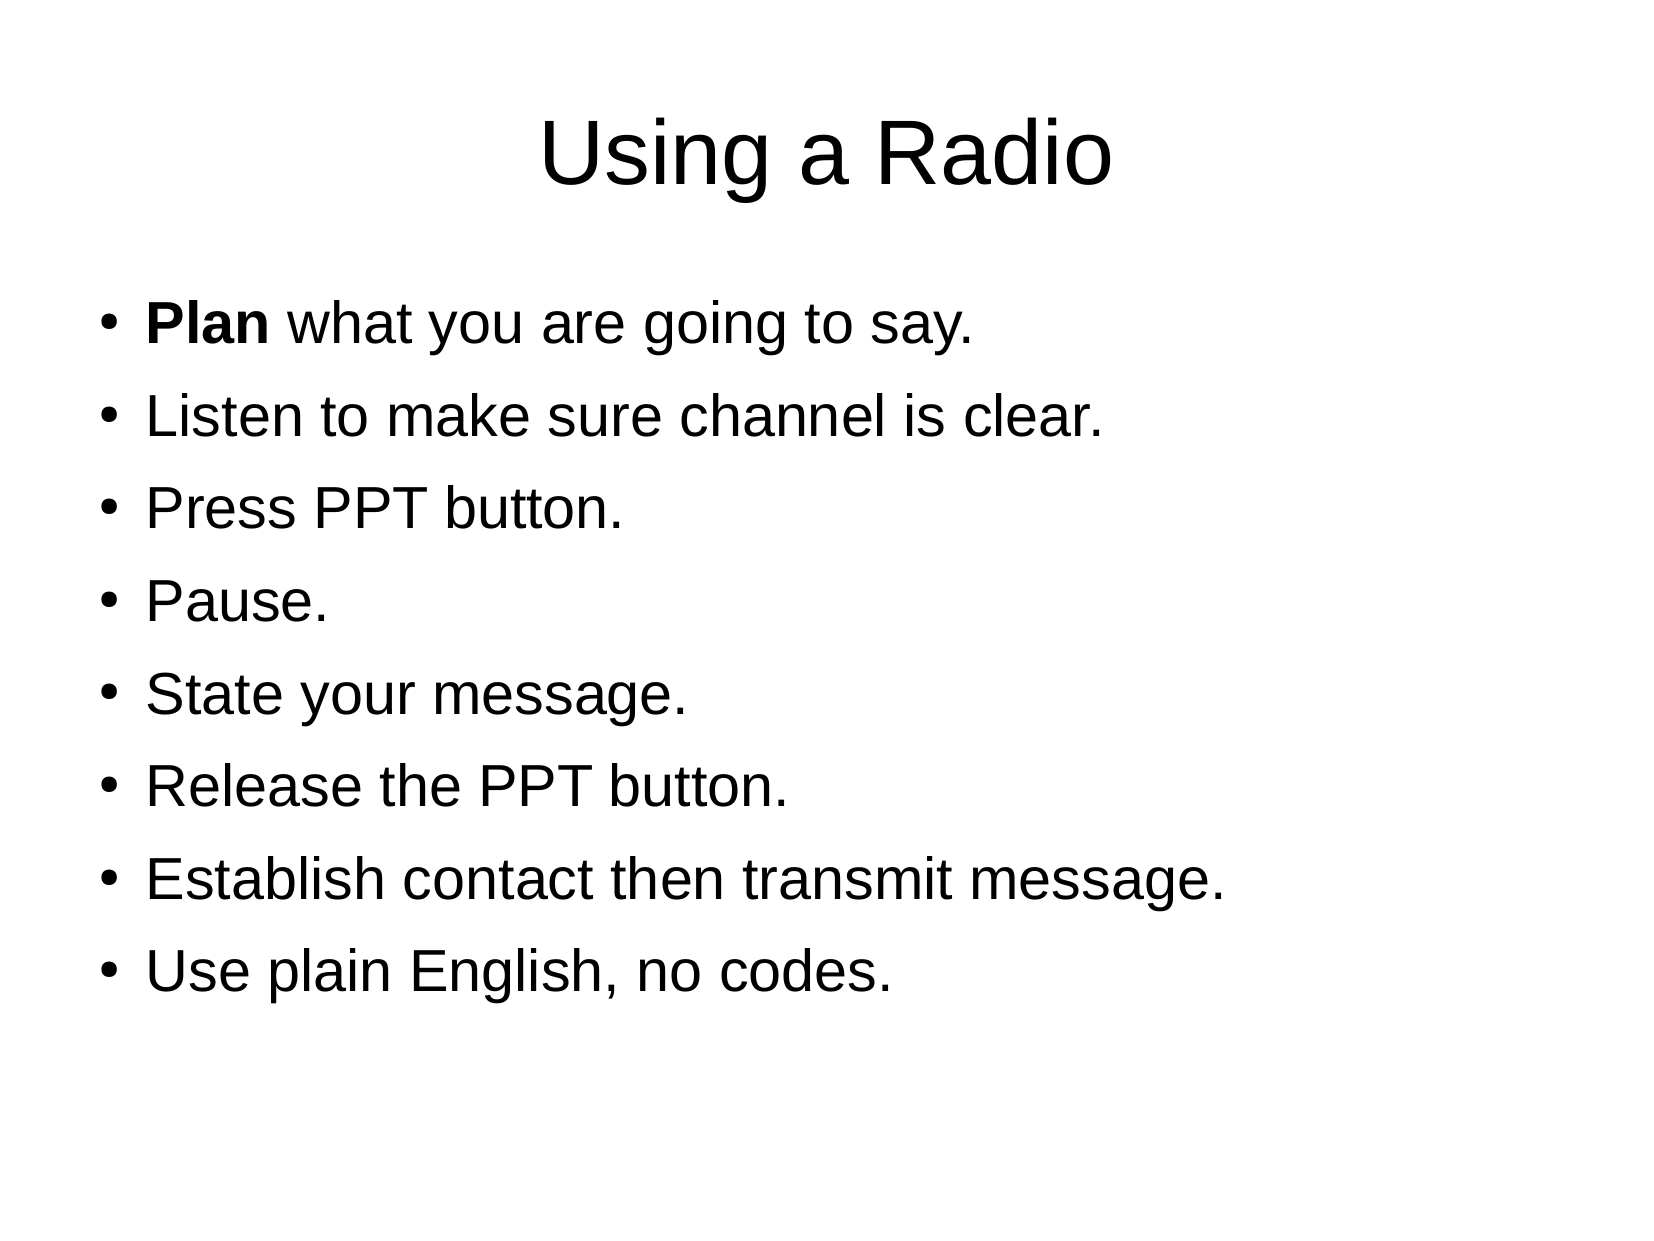

# Using a Radio
Plan what you are going to say.
Listen to make sure channel is clear.
Press PPT button.
Pause.
State your message.
Release the PPT button.
Establish contact then transmit message.
Use plain English, no codes.